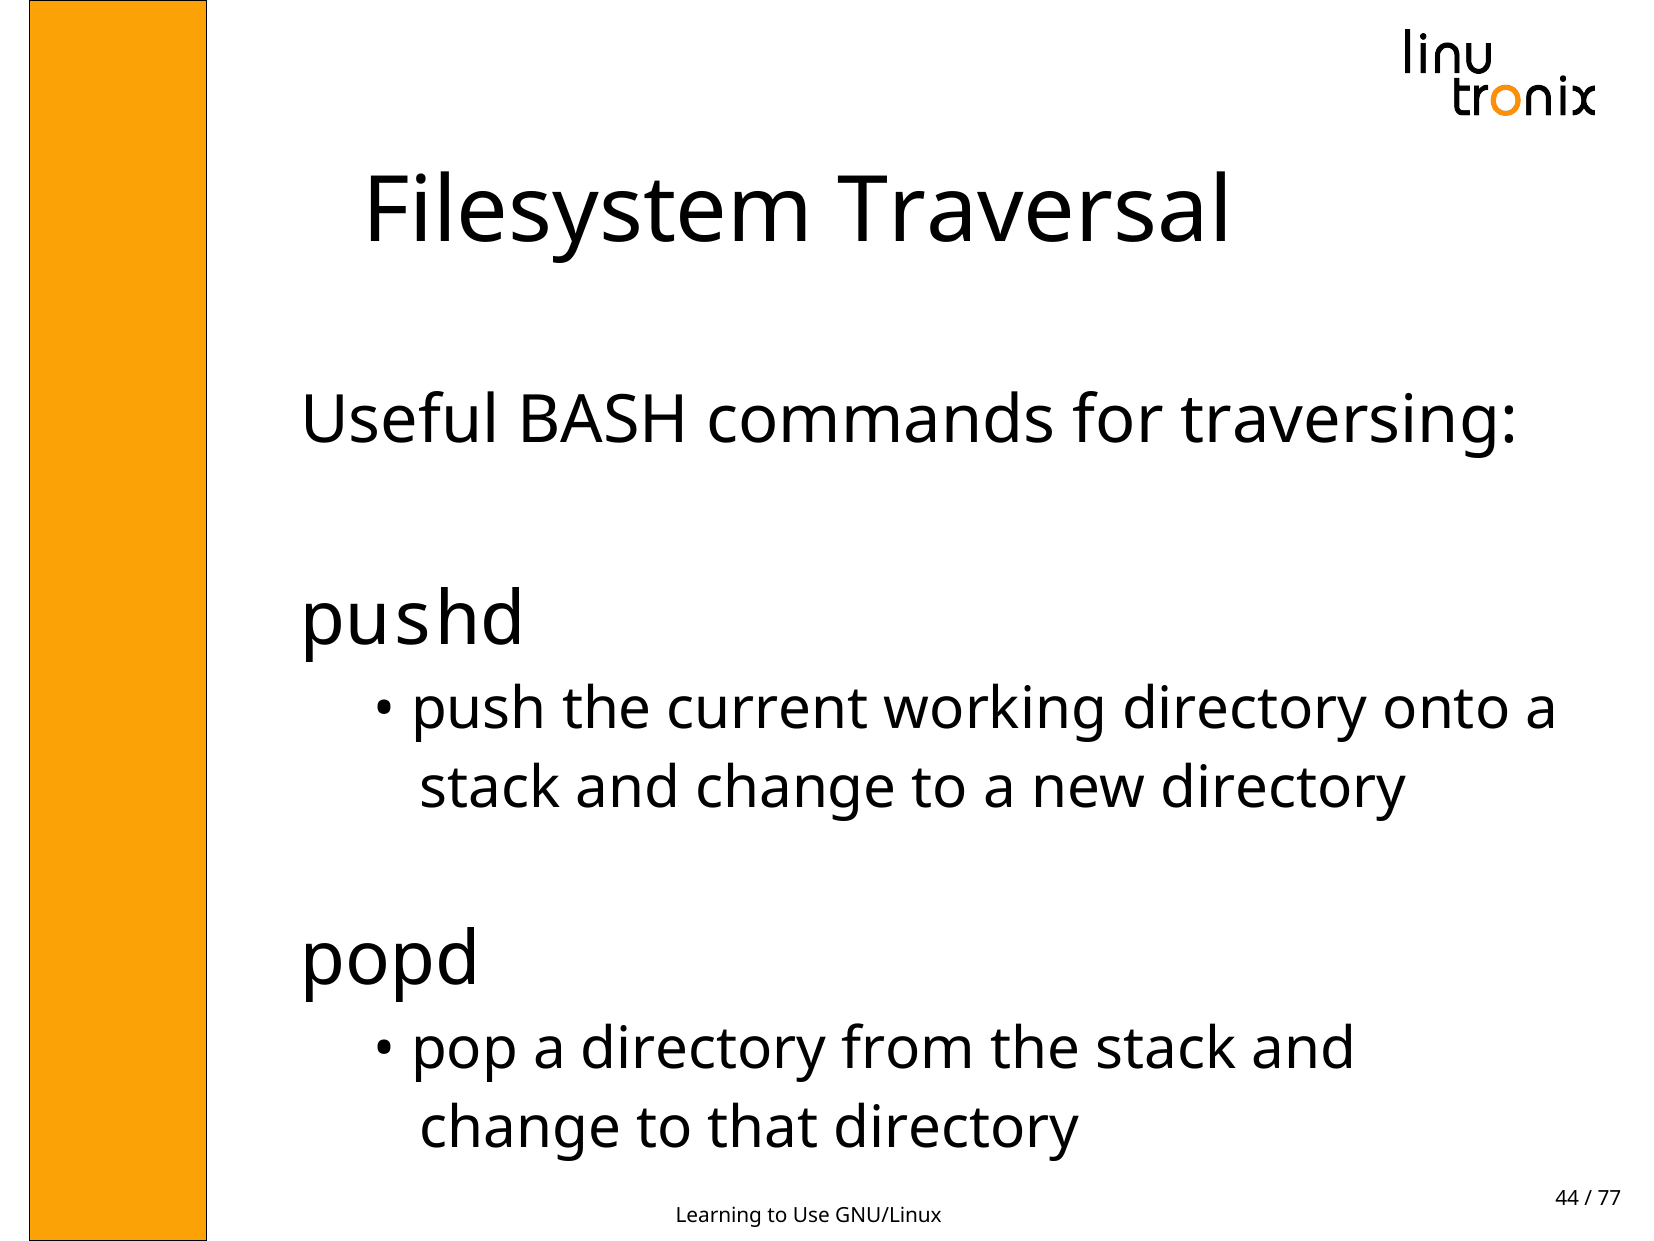

Filesystem Traversal
Useful BASH commands for traversing:
pushd
	• push the current working directory onto a
	 stack and change to a new directory
popd
	• pop a directory from the stack and
	 change to that directory
44
Firmenvorstellung Linutronix V3.3